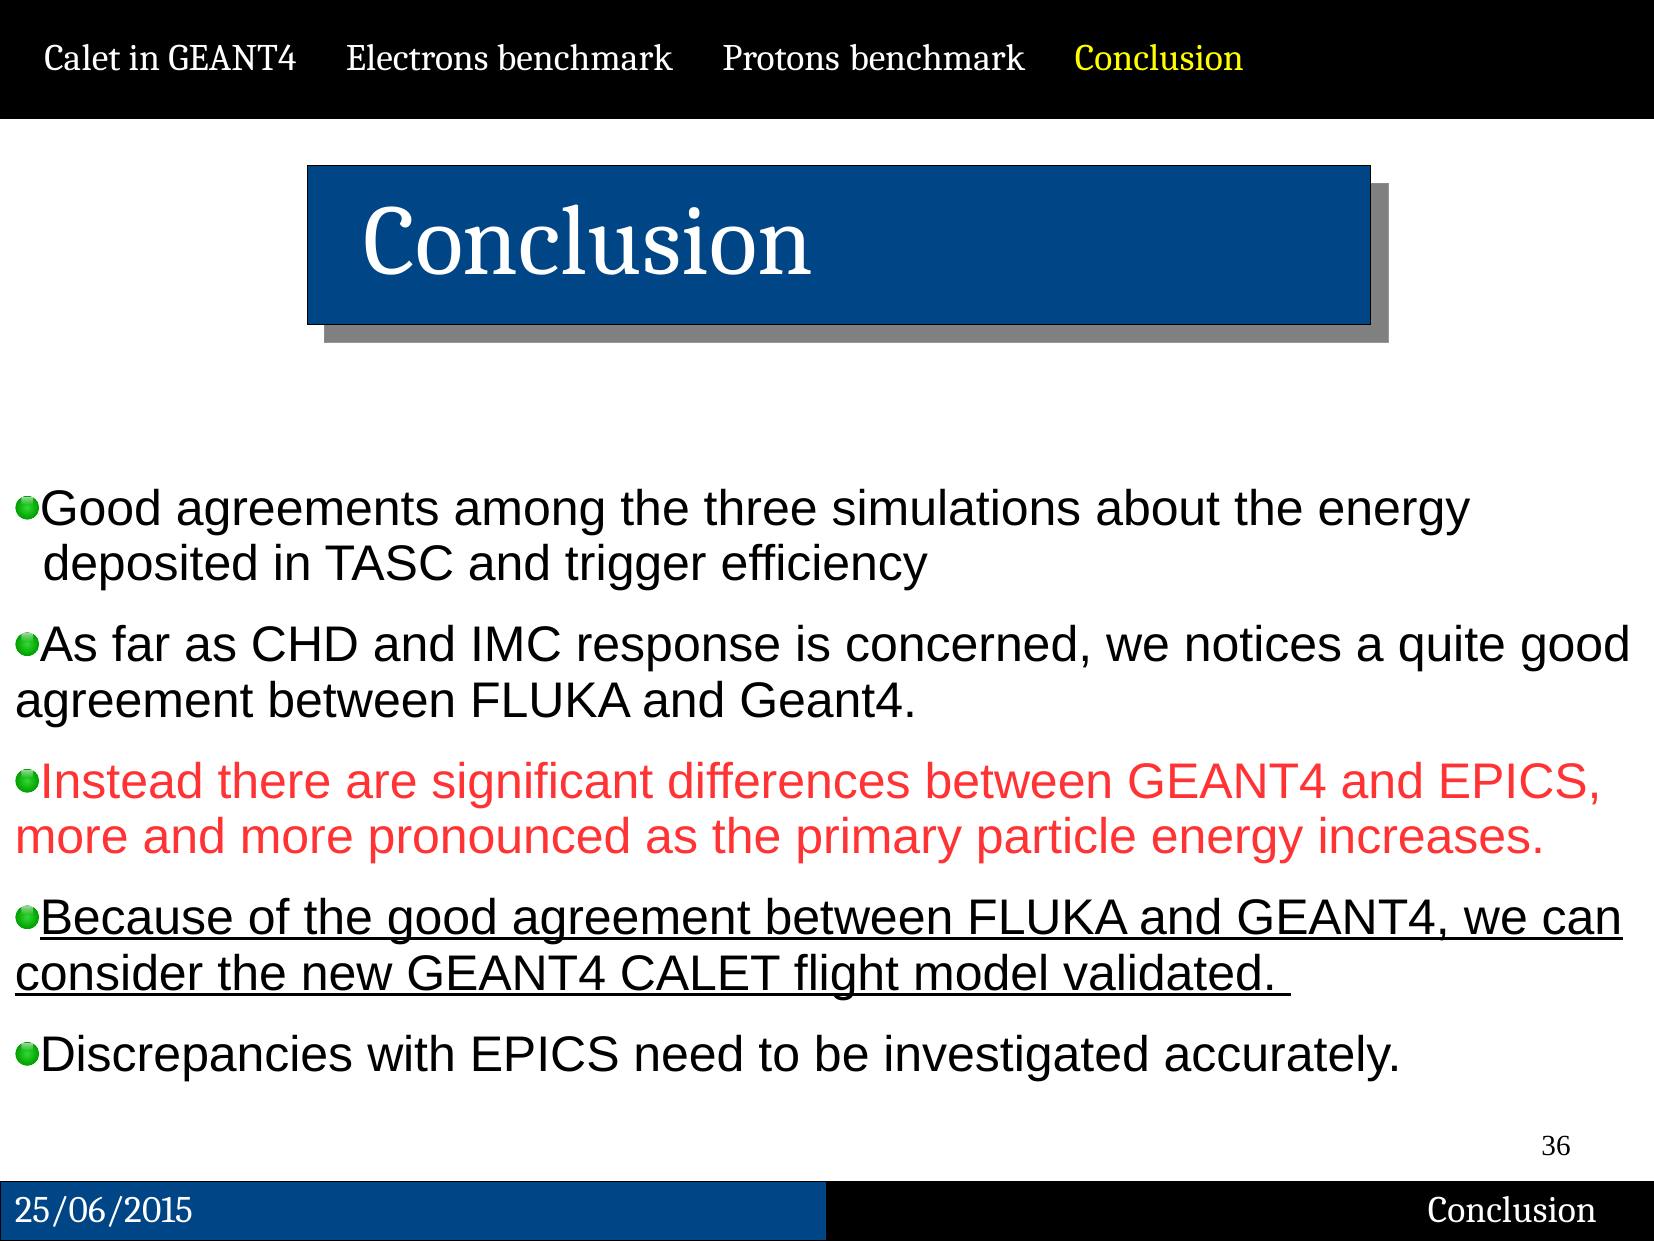

Calet in GEANT4 Electrons benchmark Protons benchmark Conclusion
Conclusion
Good agreements among the three simulations about the energy deposited in TASC and trigger efficiency
As far as CHD and IMC response is concerned, we notices a quite good agreement between FLUKA and Geant4.
Instead there are significant differences between GEANT4 and EPICS, more and more pronounced as the primary particle energy increases.
Because of the good agreement between FLUKA and GEANT4, we can consider the new GEANT4 CALET flight model validated.
Discrepancies with EPICS need to be investigated accurately.
36
25/06/2015
Conclusion